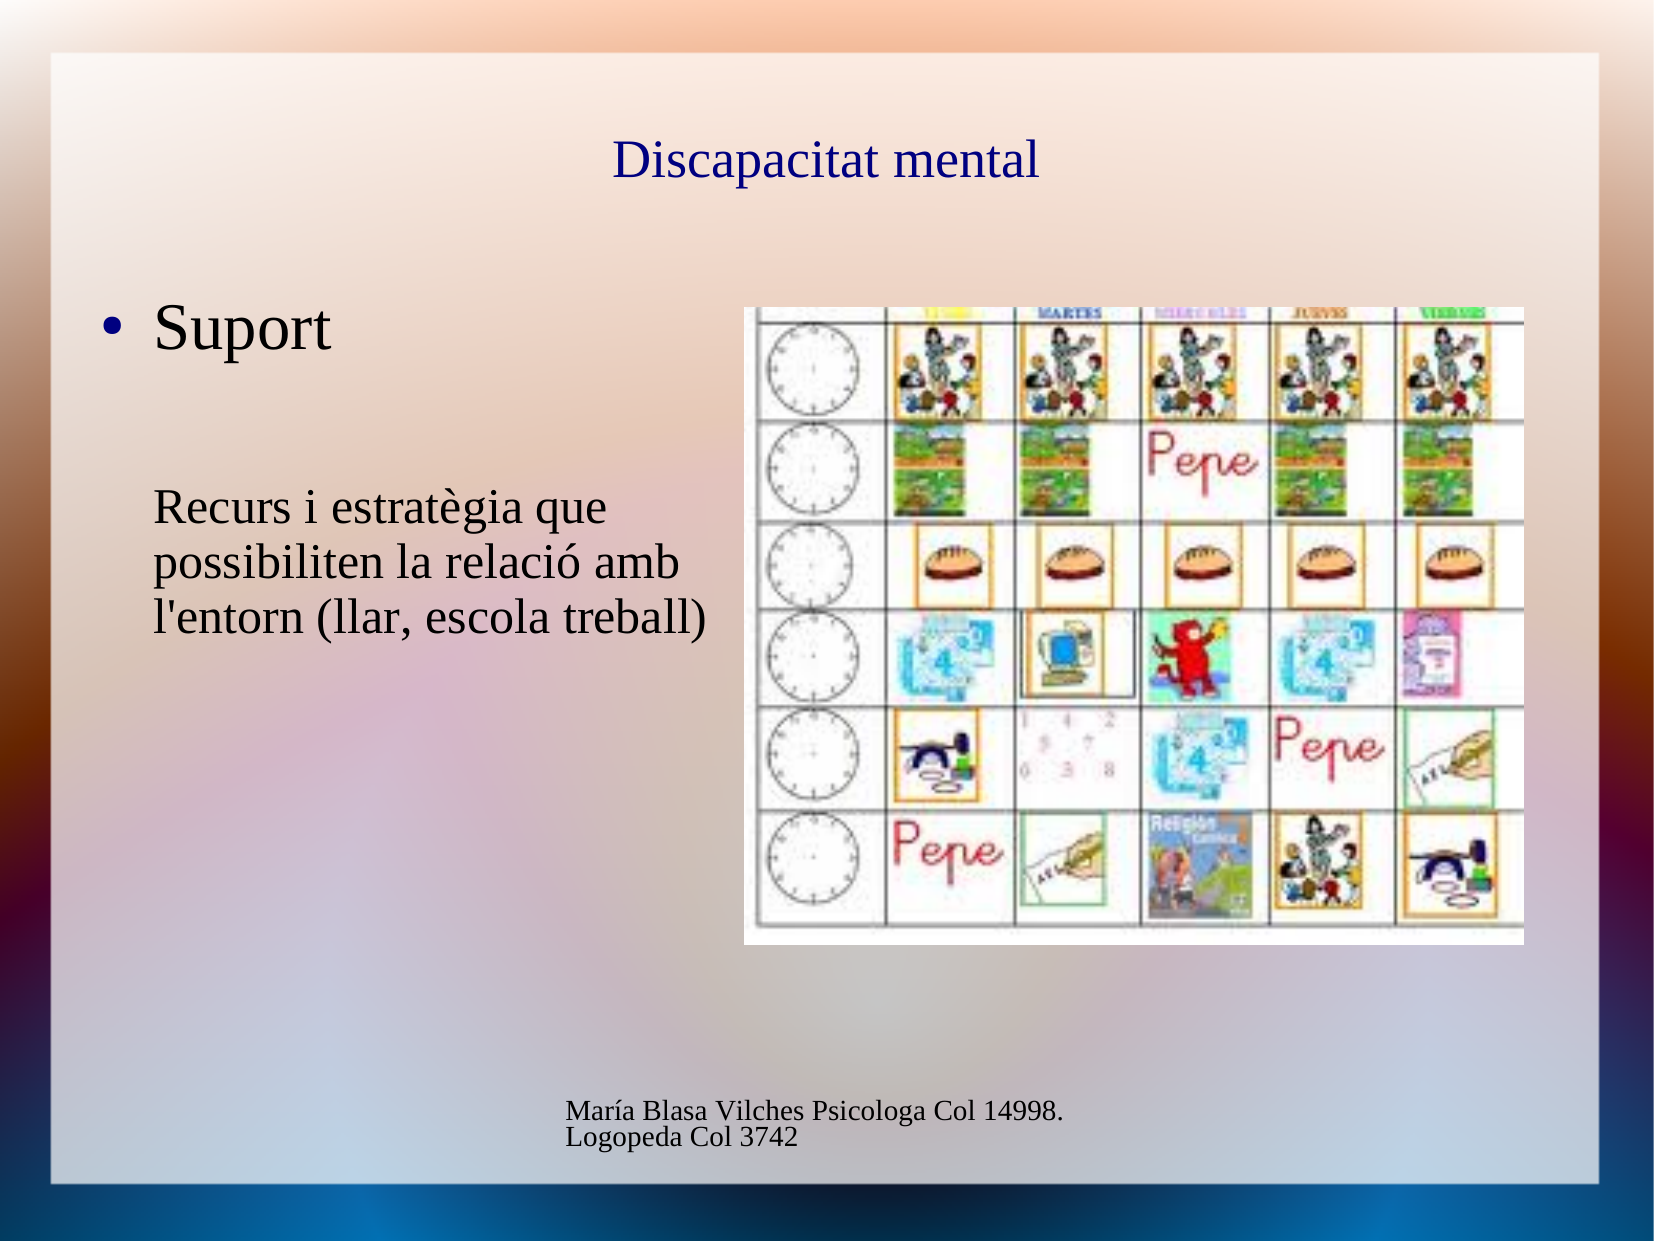

# Discapacitat mental
Suport
Recurs i estratègia que possibiliten la relació amb l'entorn (llar, escola treball)
María Blasa Vilches Psicologa Col 14998. Logopeda Col 3742